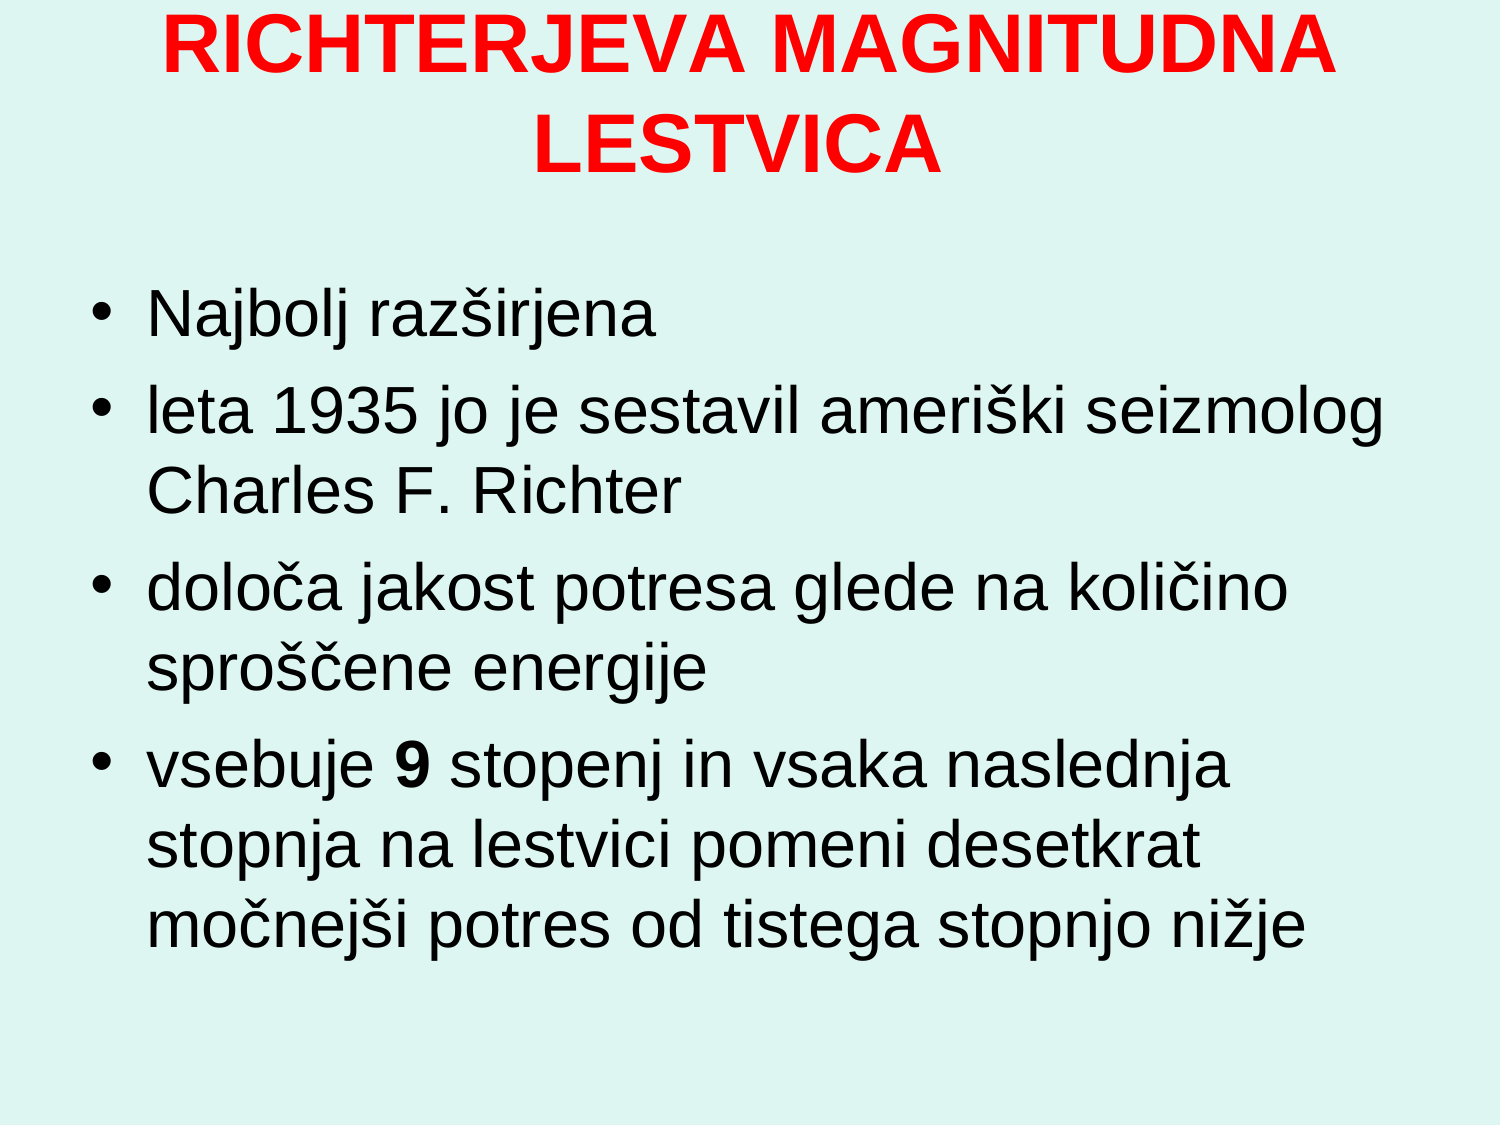

RICHTERJEVA MAGNITUDNA LESTVICA
# Najbolj razširjena
leta 1935 jo je sestavil ameriški seizmolog Charles F. Richter
določa jakost potresa glede na količino sproščene energije
vsebuje 9 stopenj in vsaka naslednja stopnja na lestvici pomeni desetkrat močnejši potres od tistega stopnjo nižje